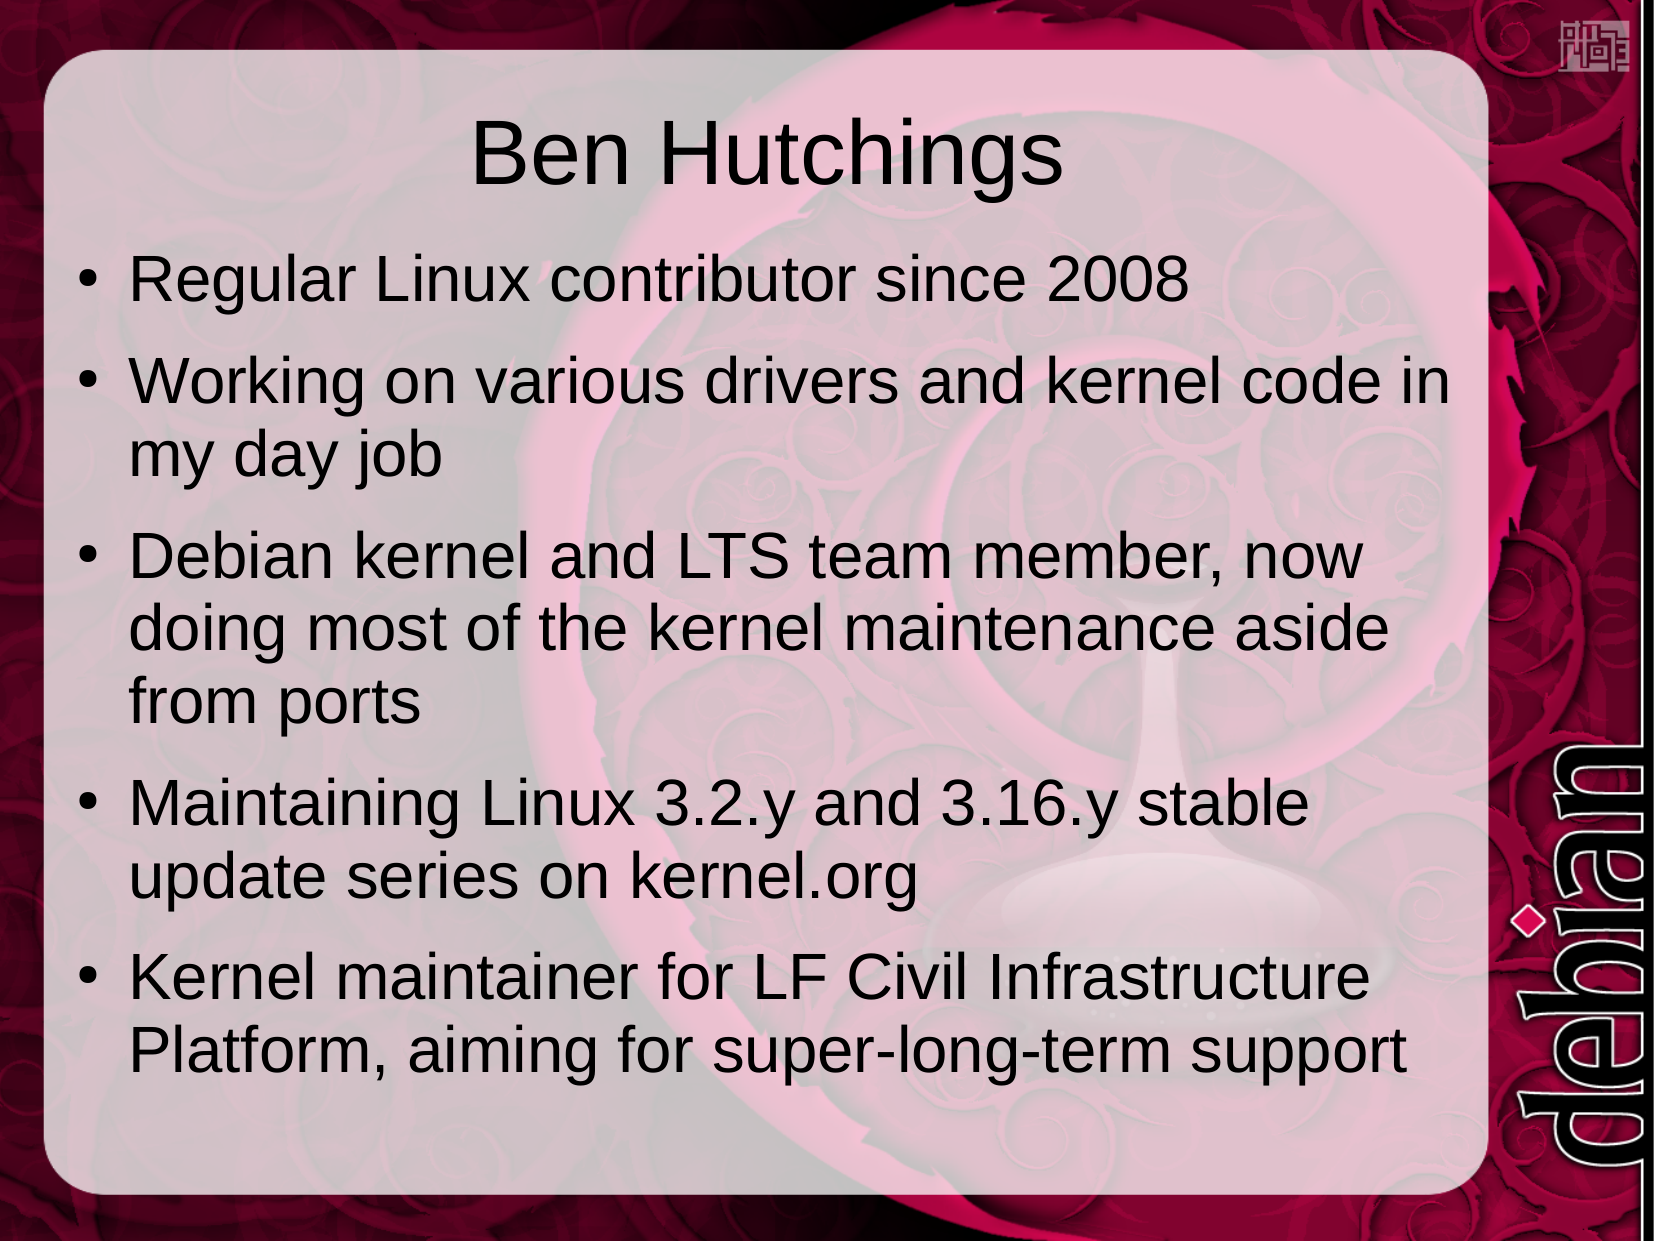

# Ben Hutchings
Regular Linux contributor since 2008
Working on various drivers and kernel code in my day job
Debian kernel and LTS team member, now doing most of the kernel maintenance aside from ports
Maintaining Linux 3.2.y and 3.16.y stable update series on kernel.org
Kernel maintainer for LF Civil Infrastructure Platform, aiming for super-long-term support